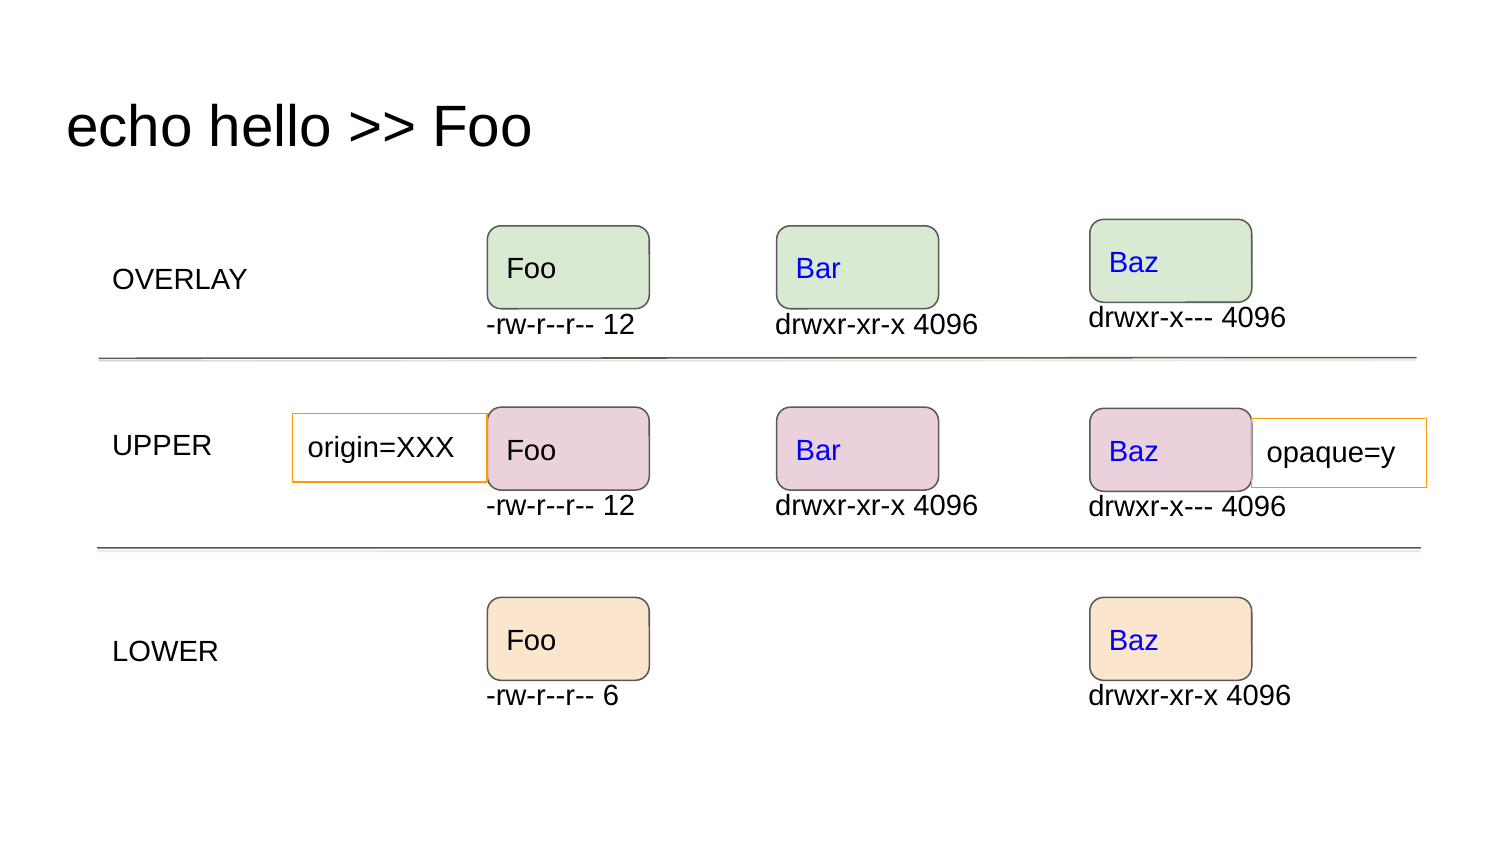

# echo hello >> Foo
Baz
Foo
Bar
OVERLAY
drwxr-x--- 4096
-rw-r--r-- 12
drwxr-xr-x 4096
Foo
Bar
Baz
UPPER
origin=XXX
opaque=y
-rw-r--r-- 12
drwxr-xr-x 4096
drwxr-x--- 4096
Foo
Baz
LOWER
-rw-r--r-- 6
drwxr-xr-x 4096